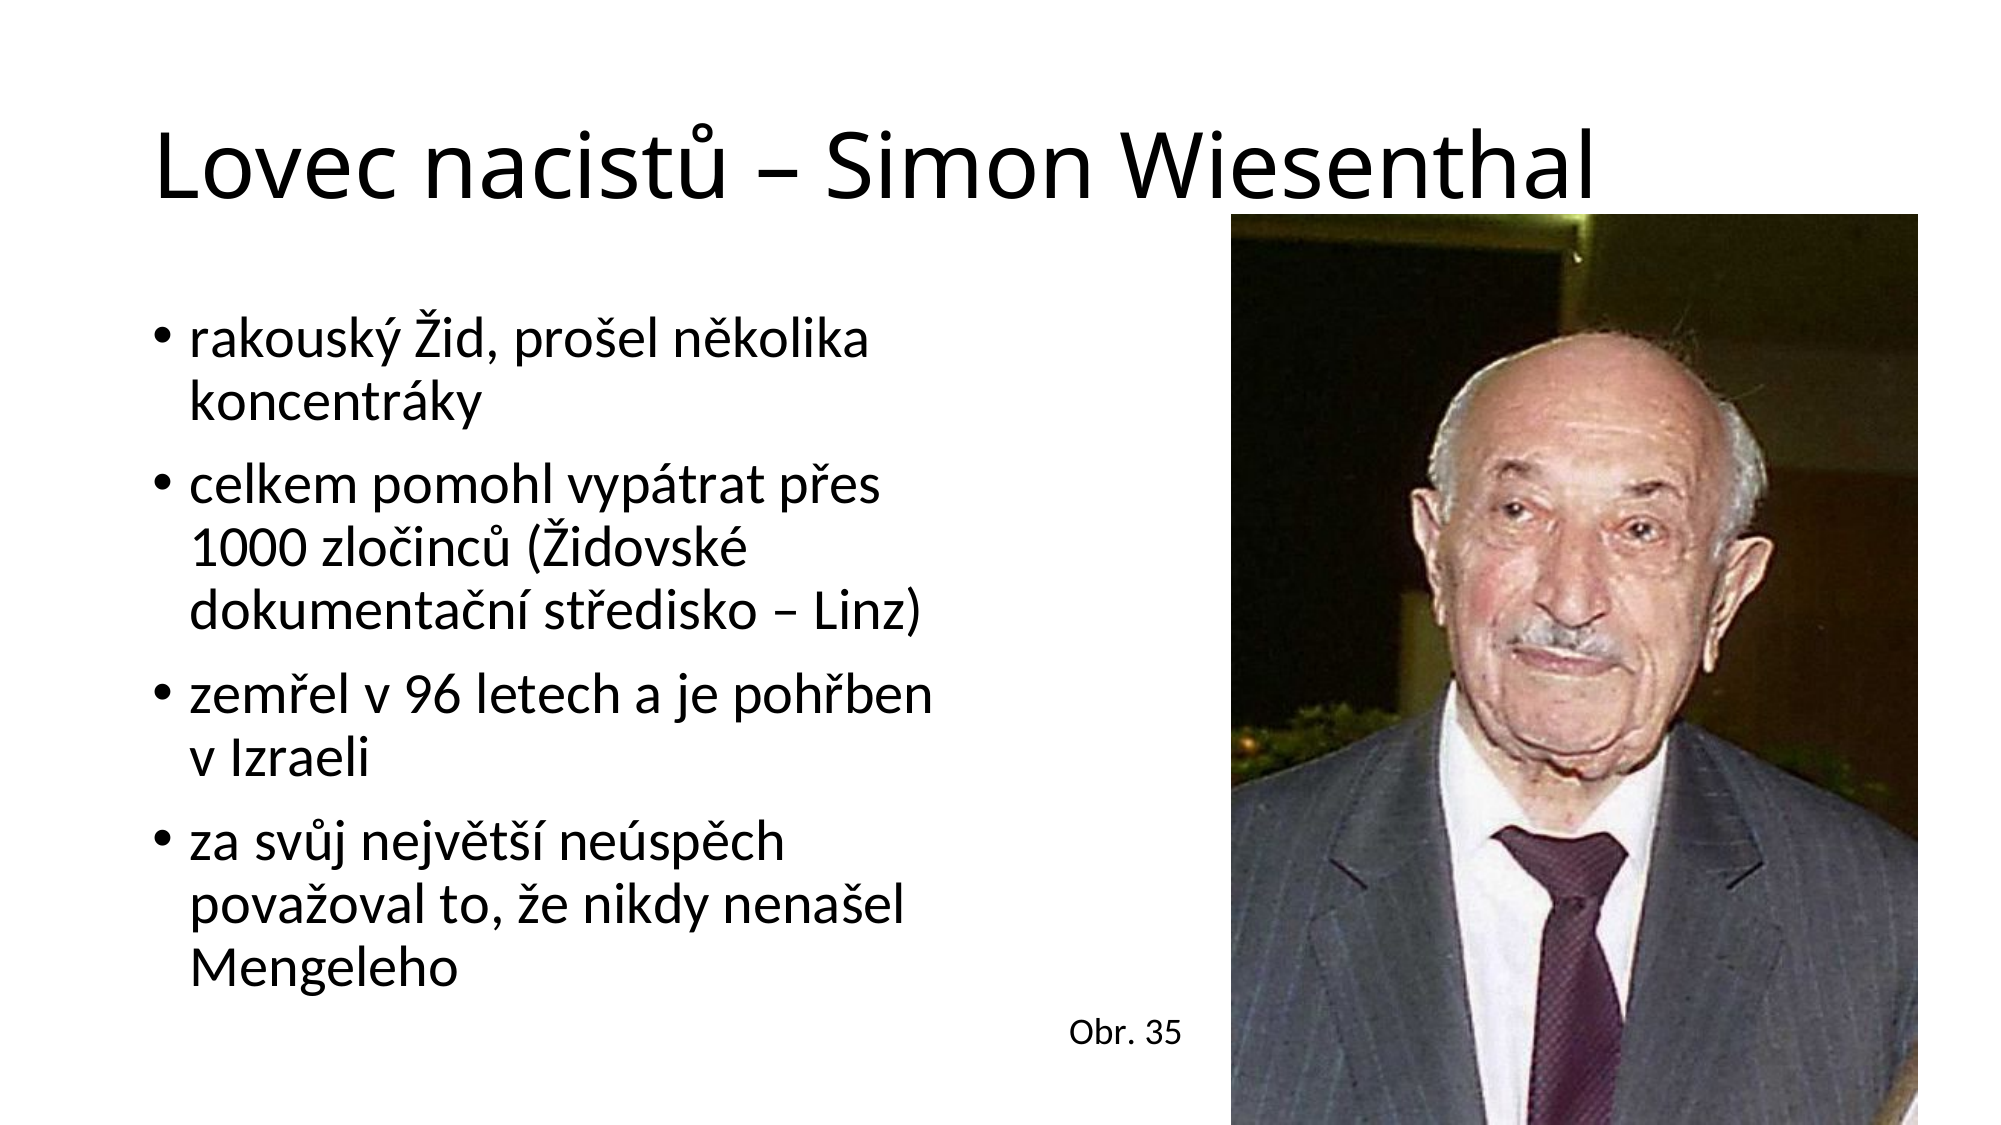

# Lovec nacistů – Simon Wiesenthal
rakouský Žid, prošel několika koncentráky
celkem pomohl vypátrat přes 1000 zločinců (Židovské dokumentační středisko – Linz)
zemřel v 96 letech a je pohřben v Izraeli
za svůj největší neúspěch považoval to, že nikdy nenašel Mengeleho
Obr. 35